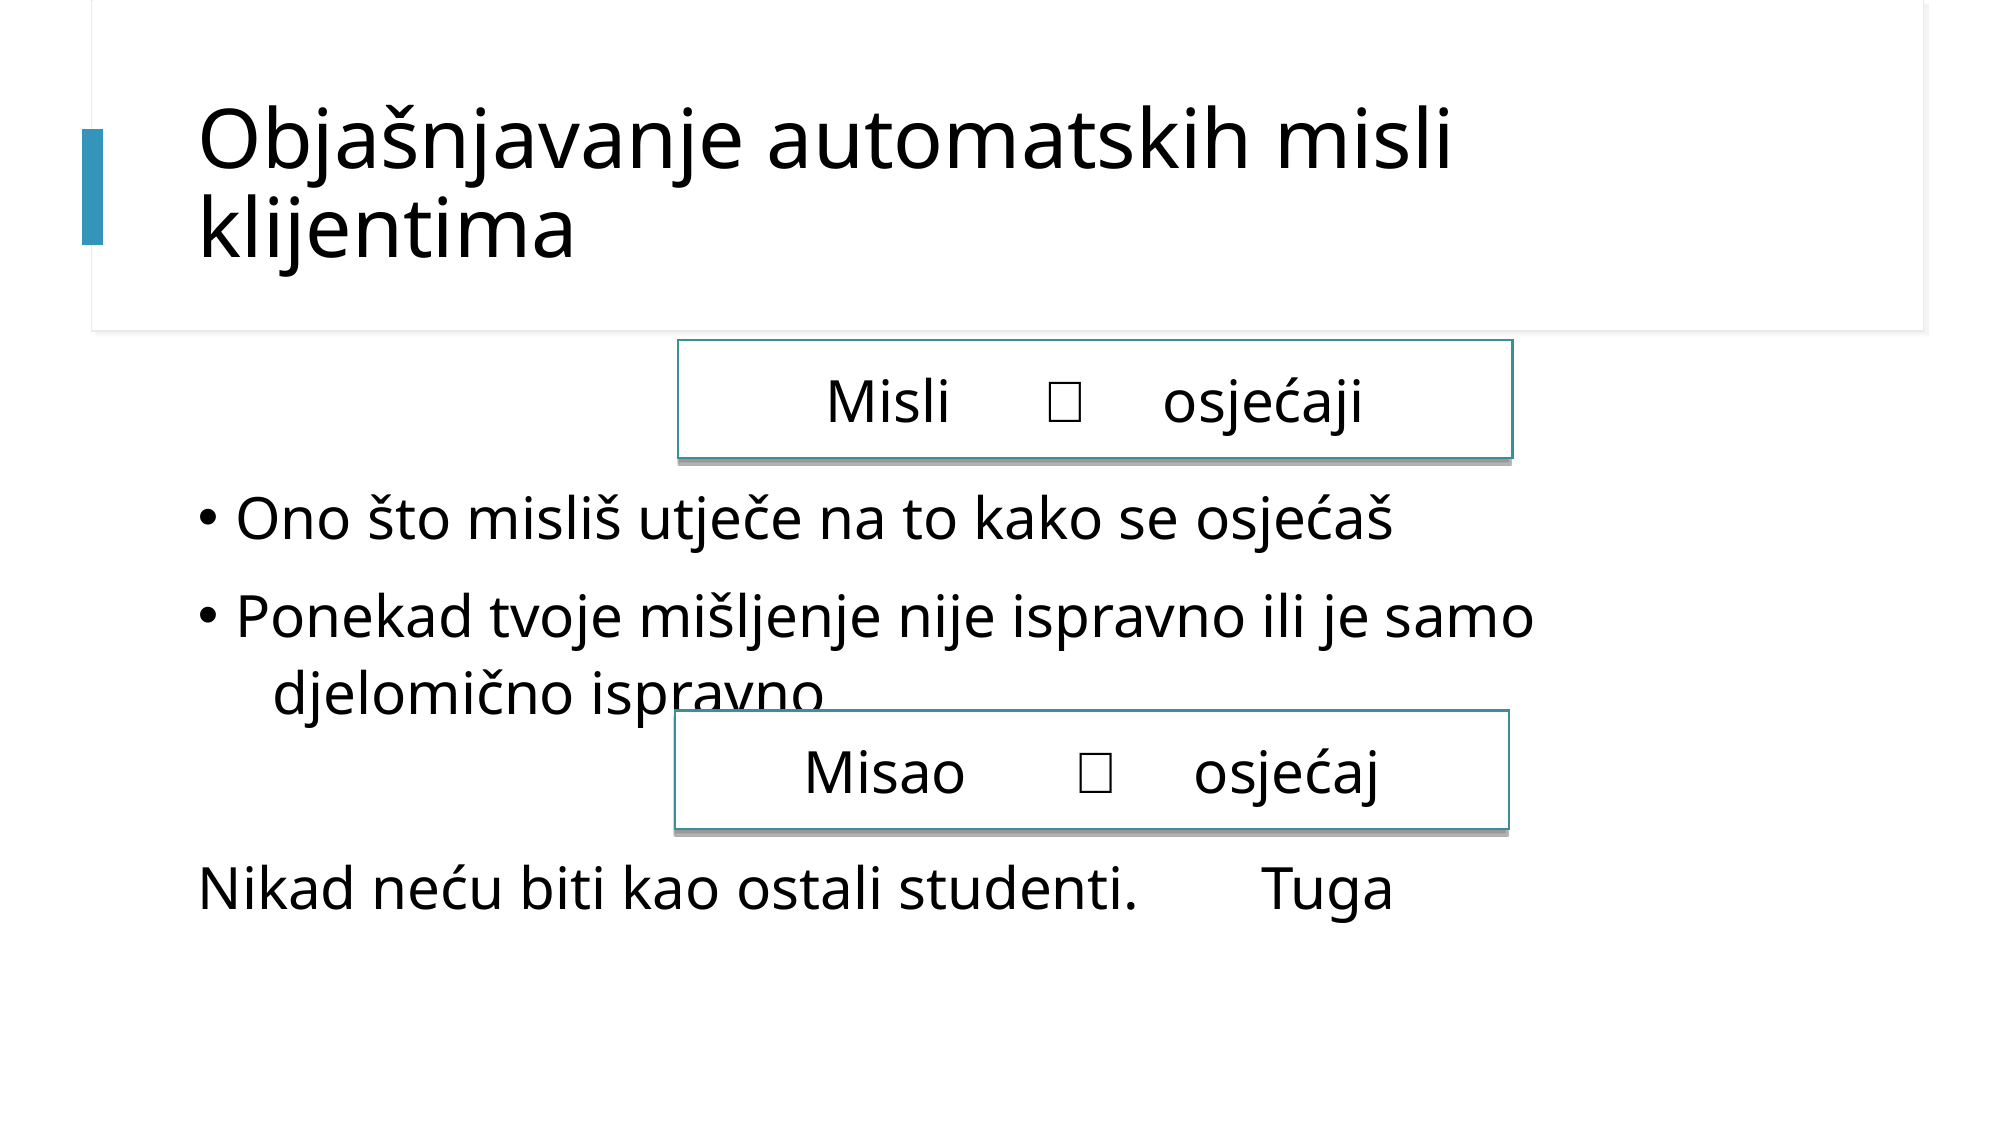

# Objašnjavanje automatskih misli klijentima
Misli  osjećaji
Ono što misliš utječe na to kako se osjećaš
Ponekad tvoje mišljenje nije ispravno ili je samo djelomično ispravno
Nikad neću biti kao ostali studenti. Tuga
Misao  osjećaj